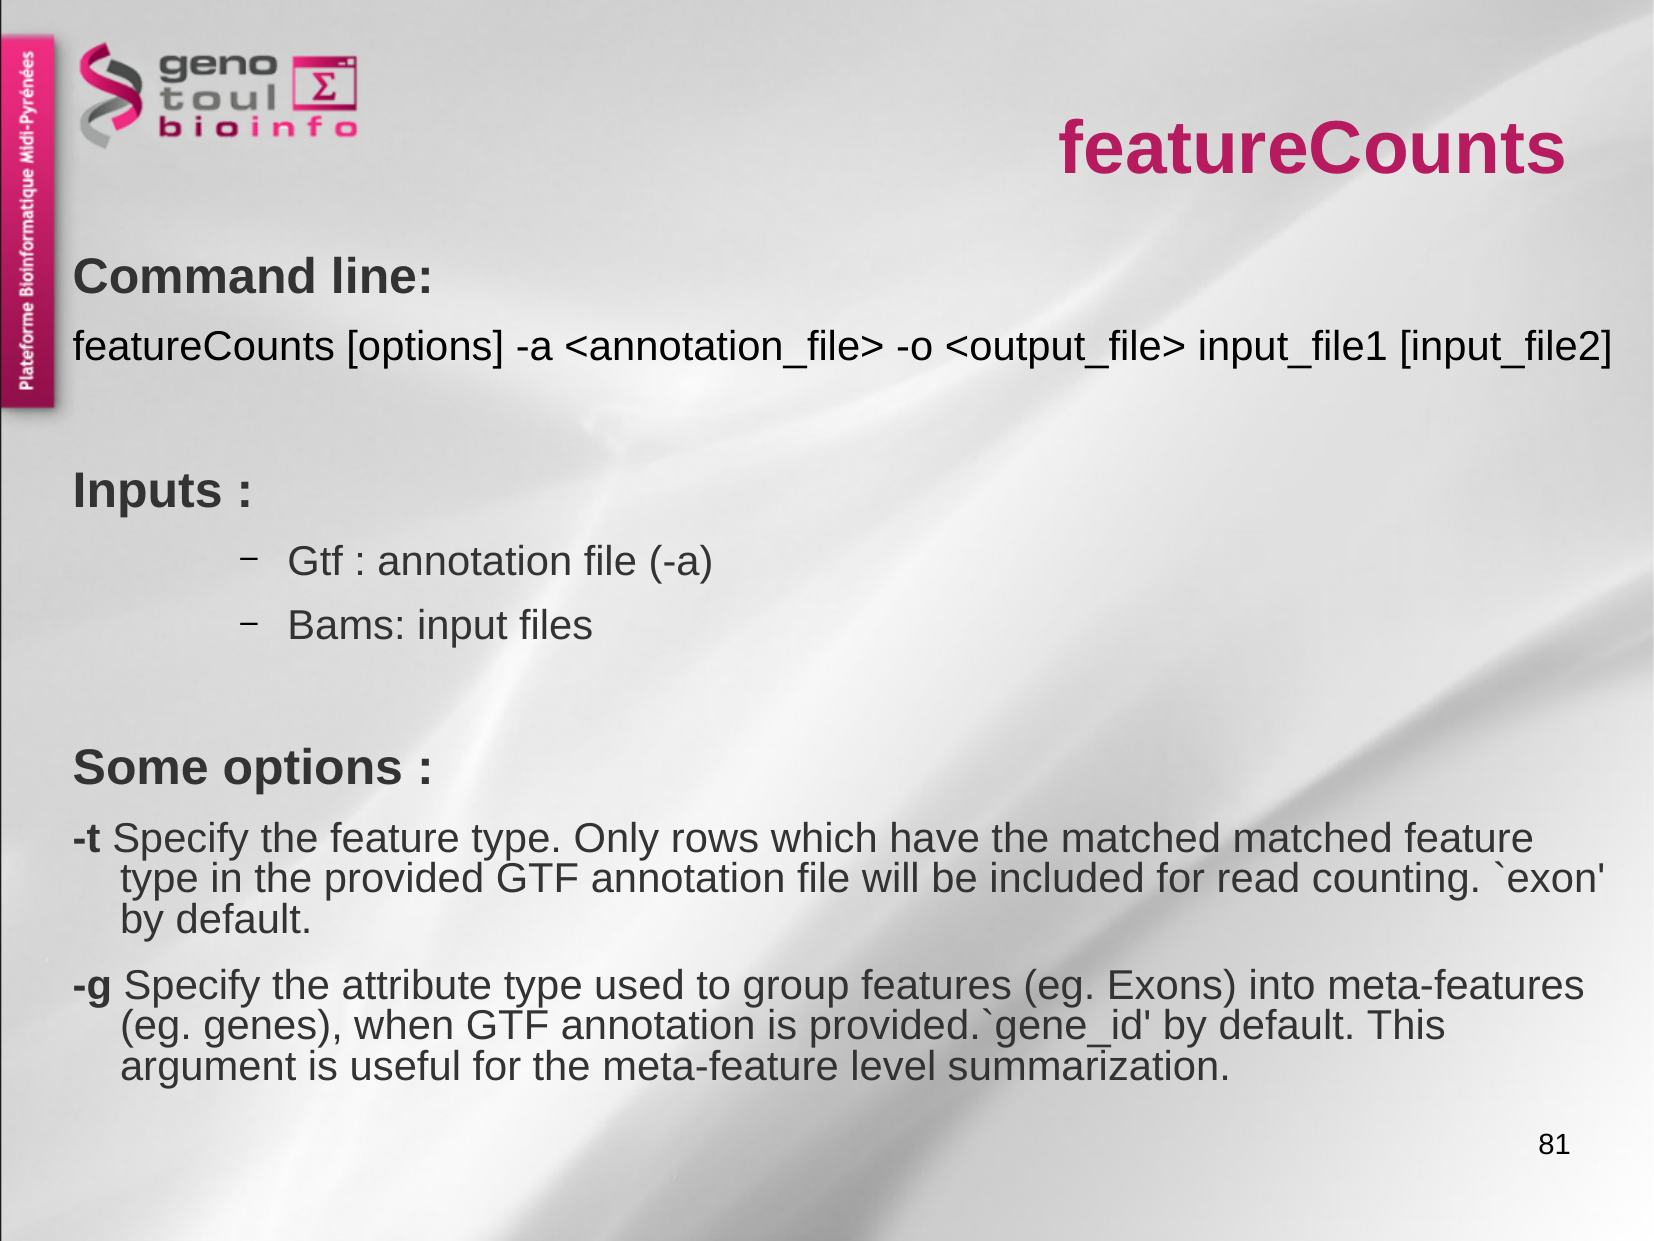

# featureCounts
Command line:
featureCounts [options] -a <annotation_file> -o <output_file> input_file1 [input_file2]
Inputs :
Gtf : annotation file (-a)
Bams: input files
Some options :
-t Specify the feature type. Only rows which have the matched matched feature type in the provided GTF annotation file will be included for read counting. `exon' by default.
-g Specify the attribute type used to group features (eg. Exons) into meta-features (eg. genes), when GTF annotation is provided.`gene_id' by default. This argument is useful for the meta-feature level summarization.